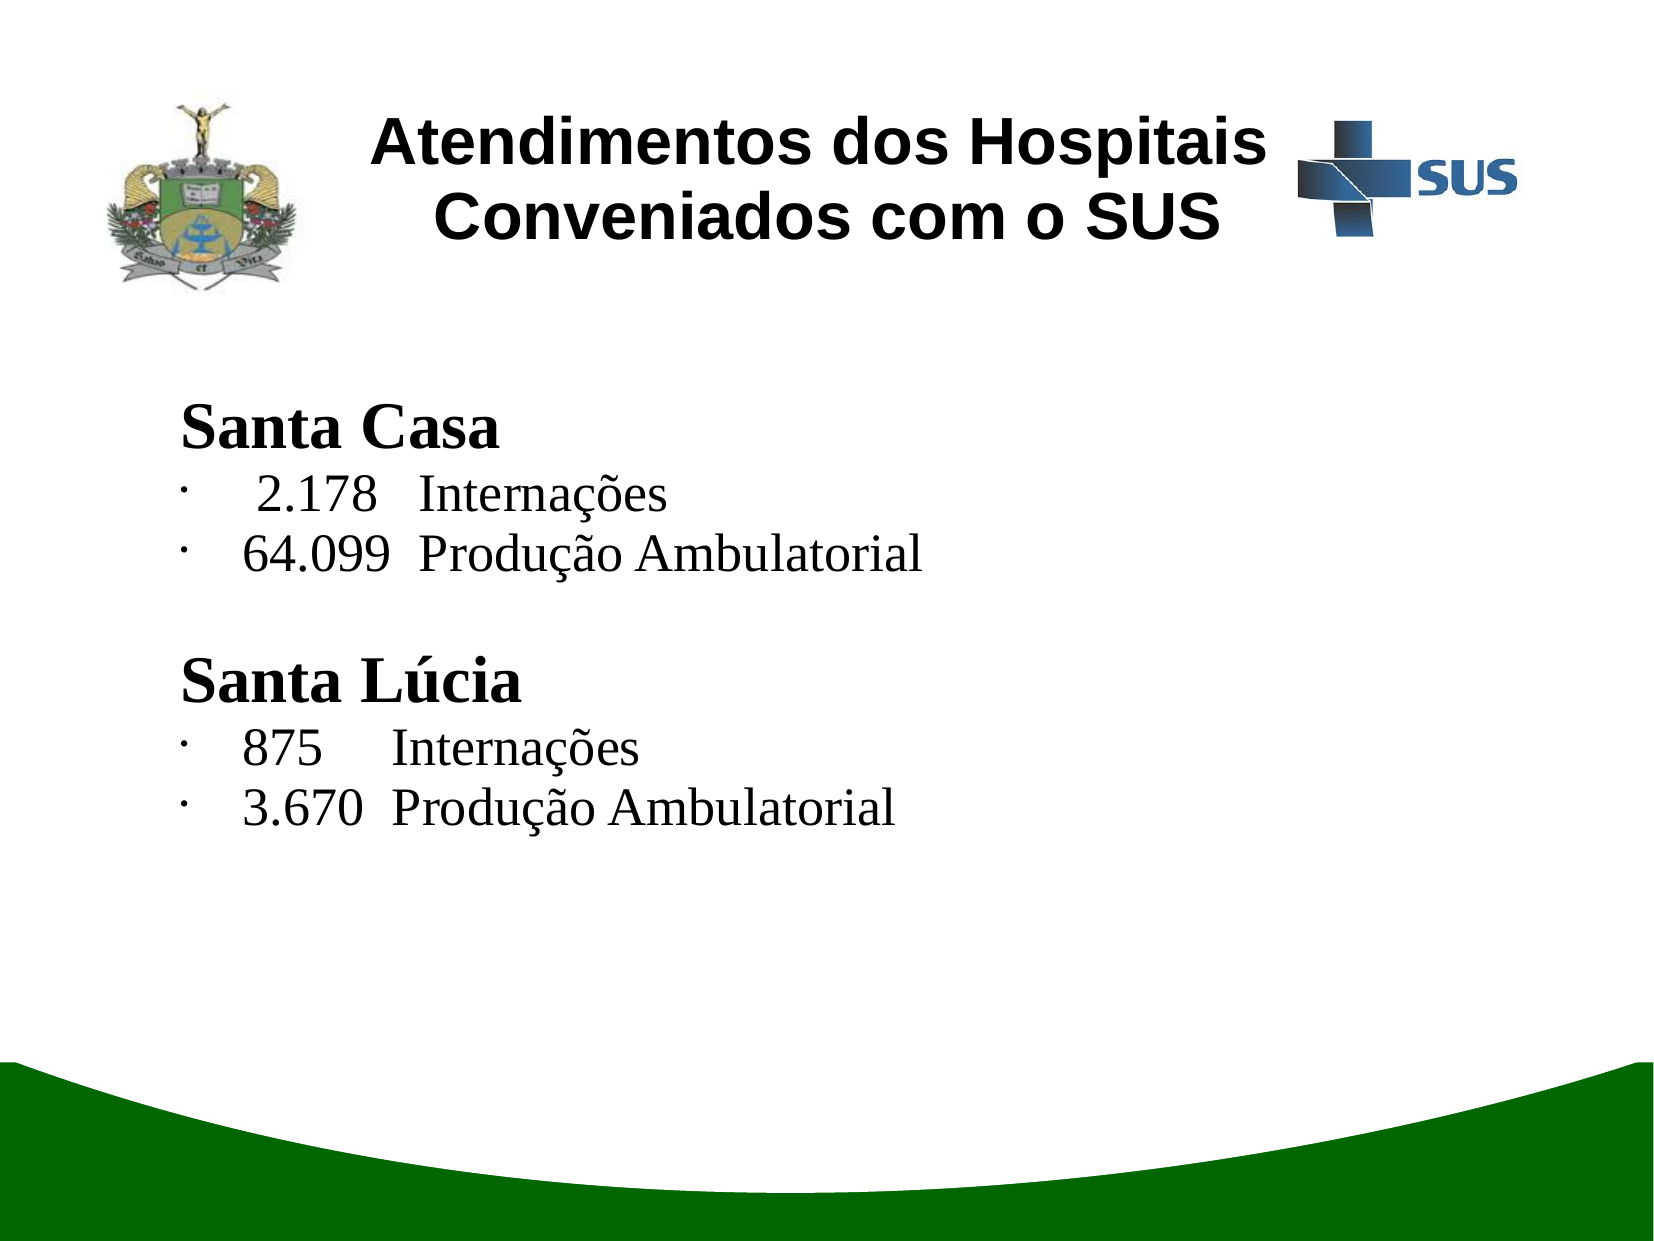

Atendimentos dos Hospitais
Conveniados com o SUS
Santa Casa
 2.178 Internações
 64.099 Produção Ambulatorial
Santa Lúcia
 875 Internações
 3.670 Produção Ambulatorial